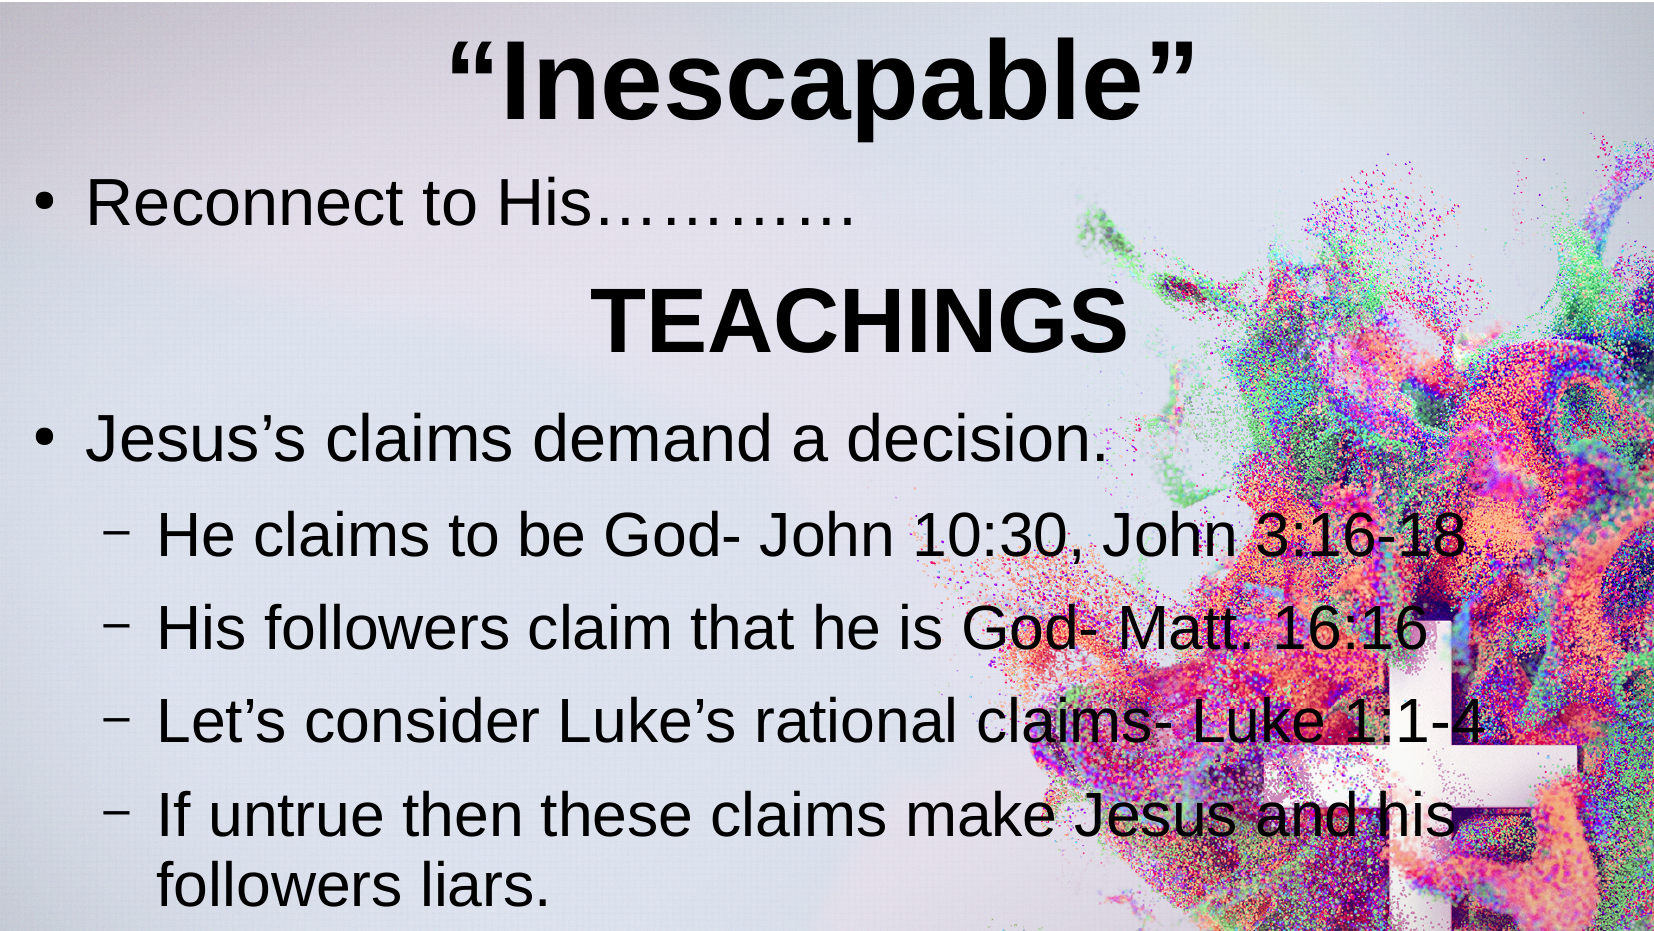

# “Inescapable”
Reconnect to His…………
TEACHINGS
Jesus’s claims demand a decision.
He claims to be God- John 10:30, John 3:16-18
His followers claim that he is God- Matt. 16:16
Let’s consider Luke’s rational claims- Luke 1:1-4
If untrue then these claims make Jesus and his followers liars.